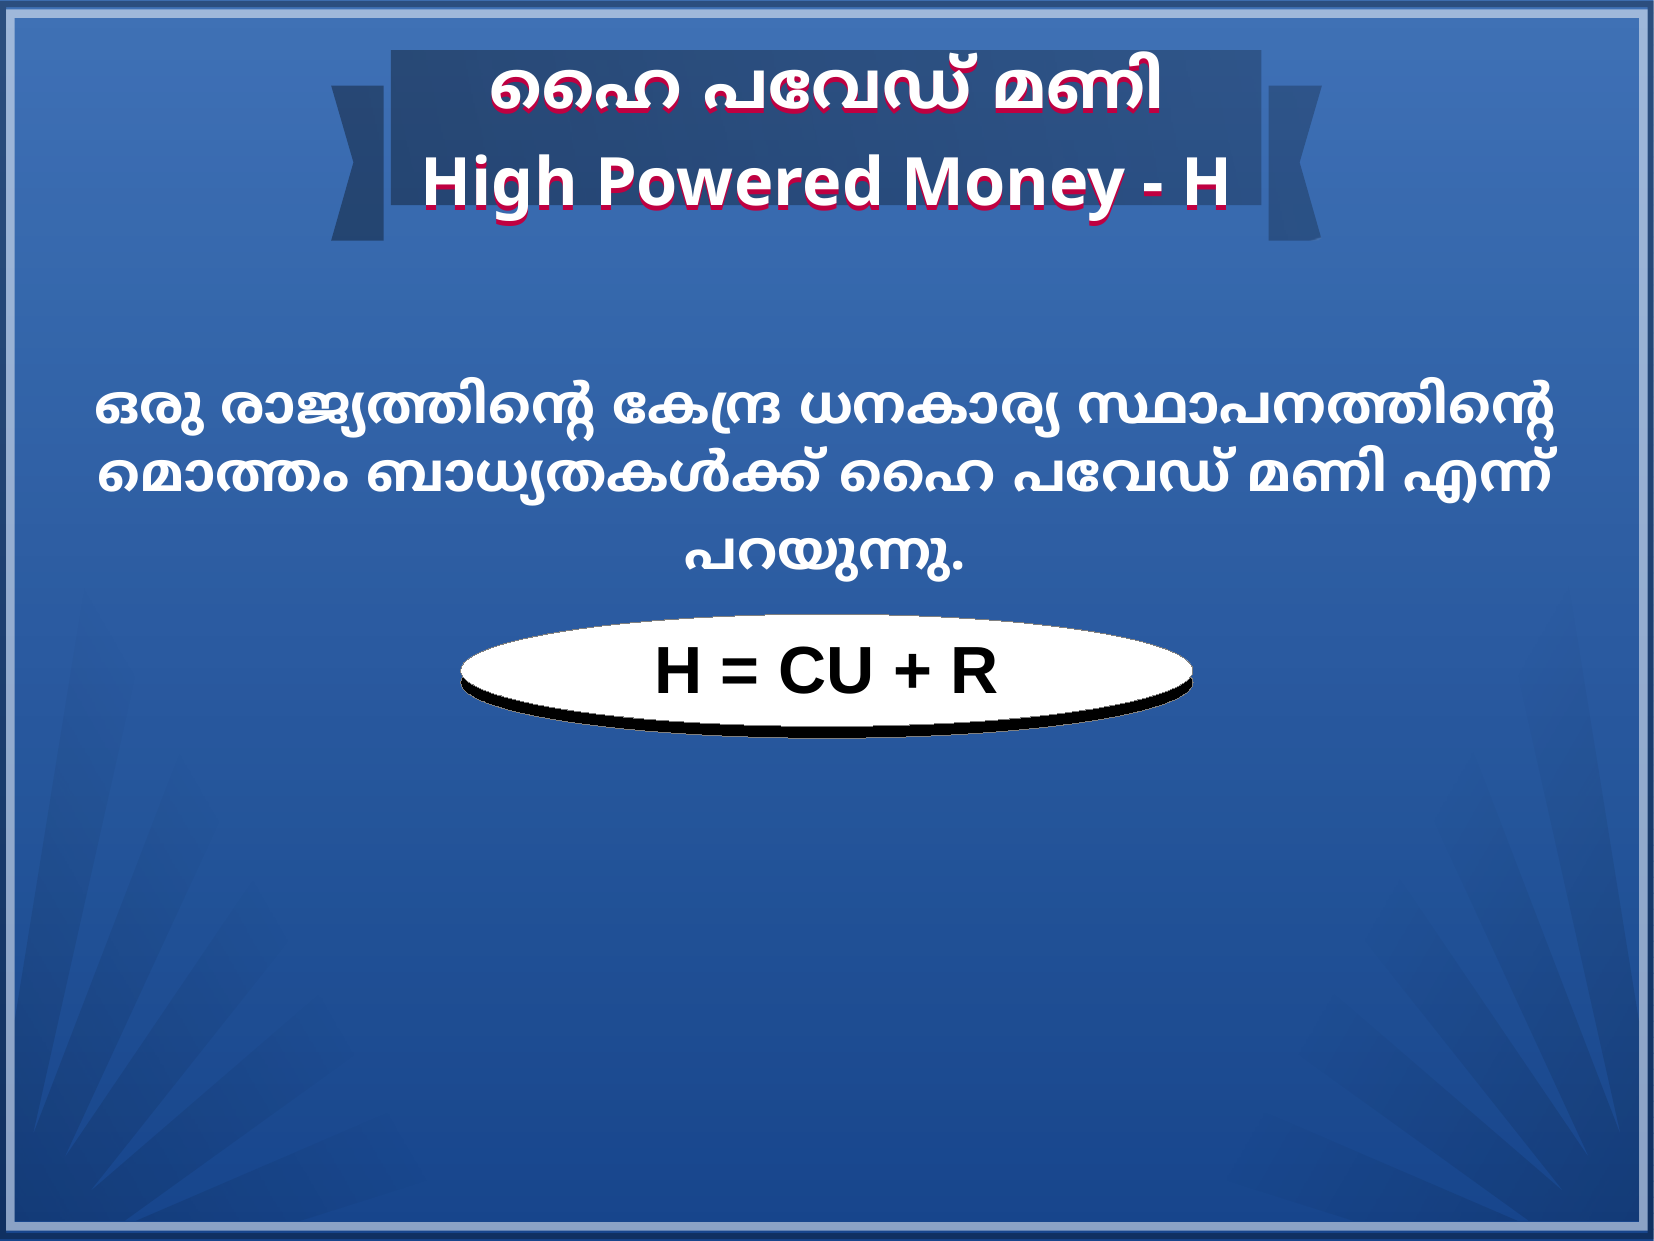

ഹൈ പവേഡ് മണി
High Powered Money - H
# ഹൈ പവേഡ് മണി High Powered Money - H
ഒരു രാജ്യത്തിൻ്റെ കേന്ദ്ര ധനകാര്യ സ്ഥാപനത്തിൻ്റെ മൊത്തം ബാധ്യതകൾക്ക് ഹൈ പവേഡ് മണി എന്ന് പറയുന്നു.
H = CU + R
H = CU + R